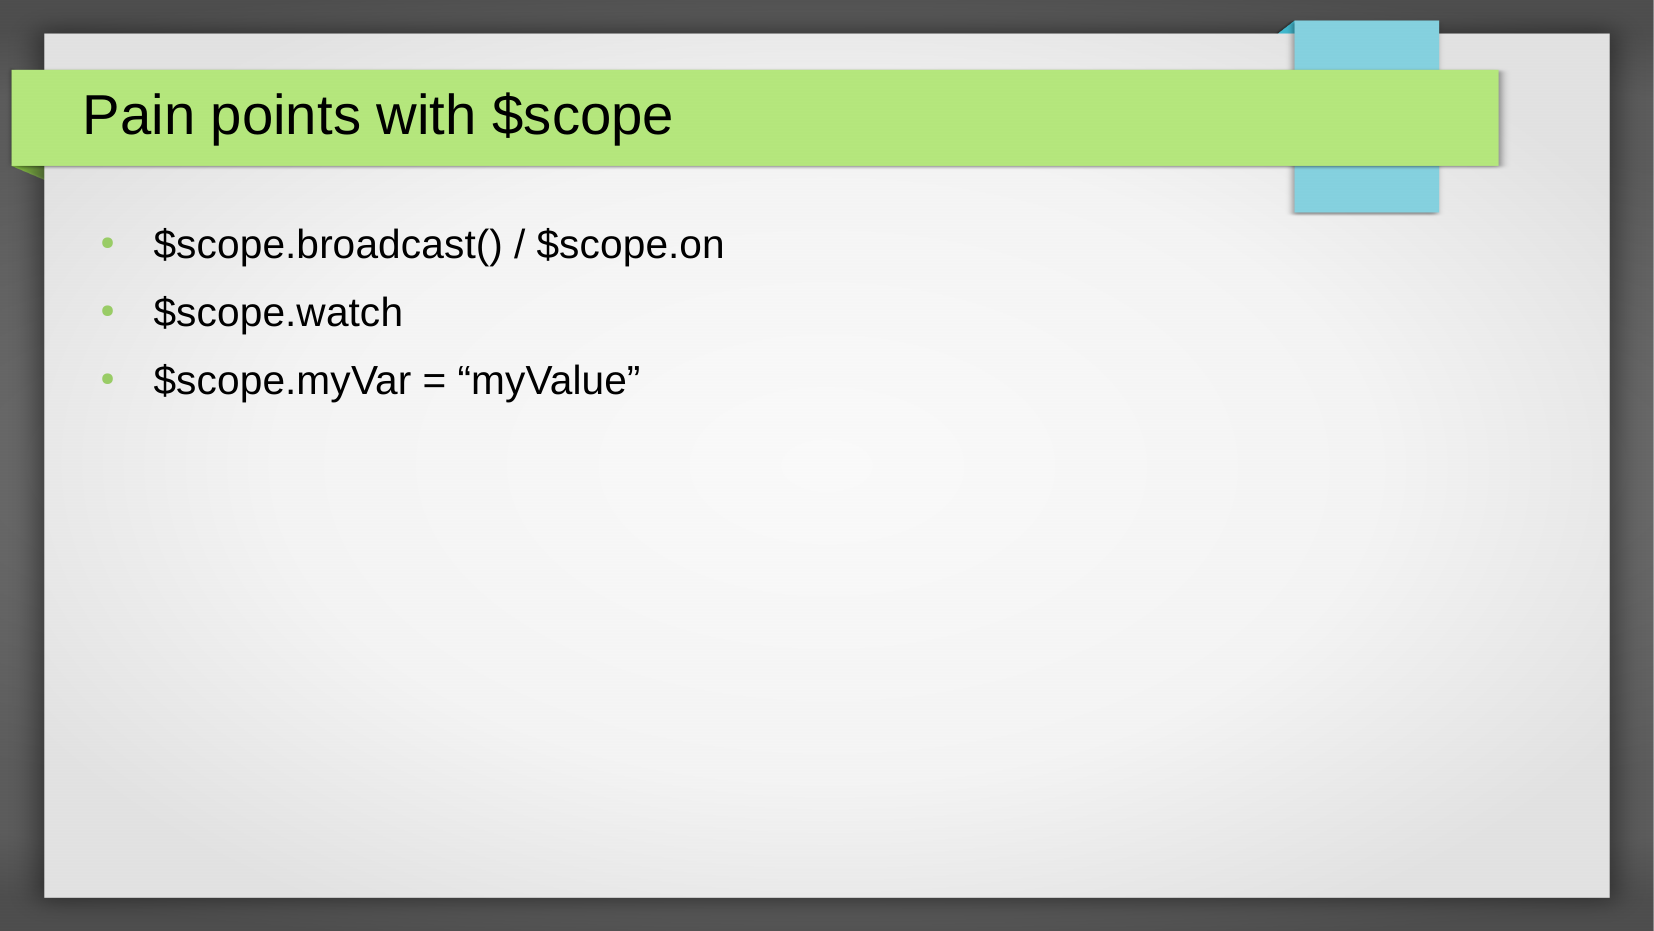

# Pain points with $scope
$scope.broadcast() / $scope.on
$scope.watch
$scope.myVar = “myValue”